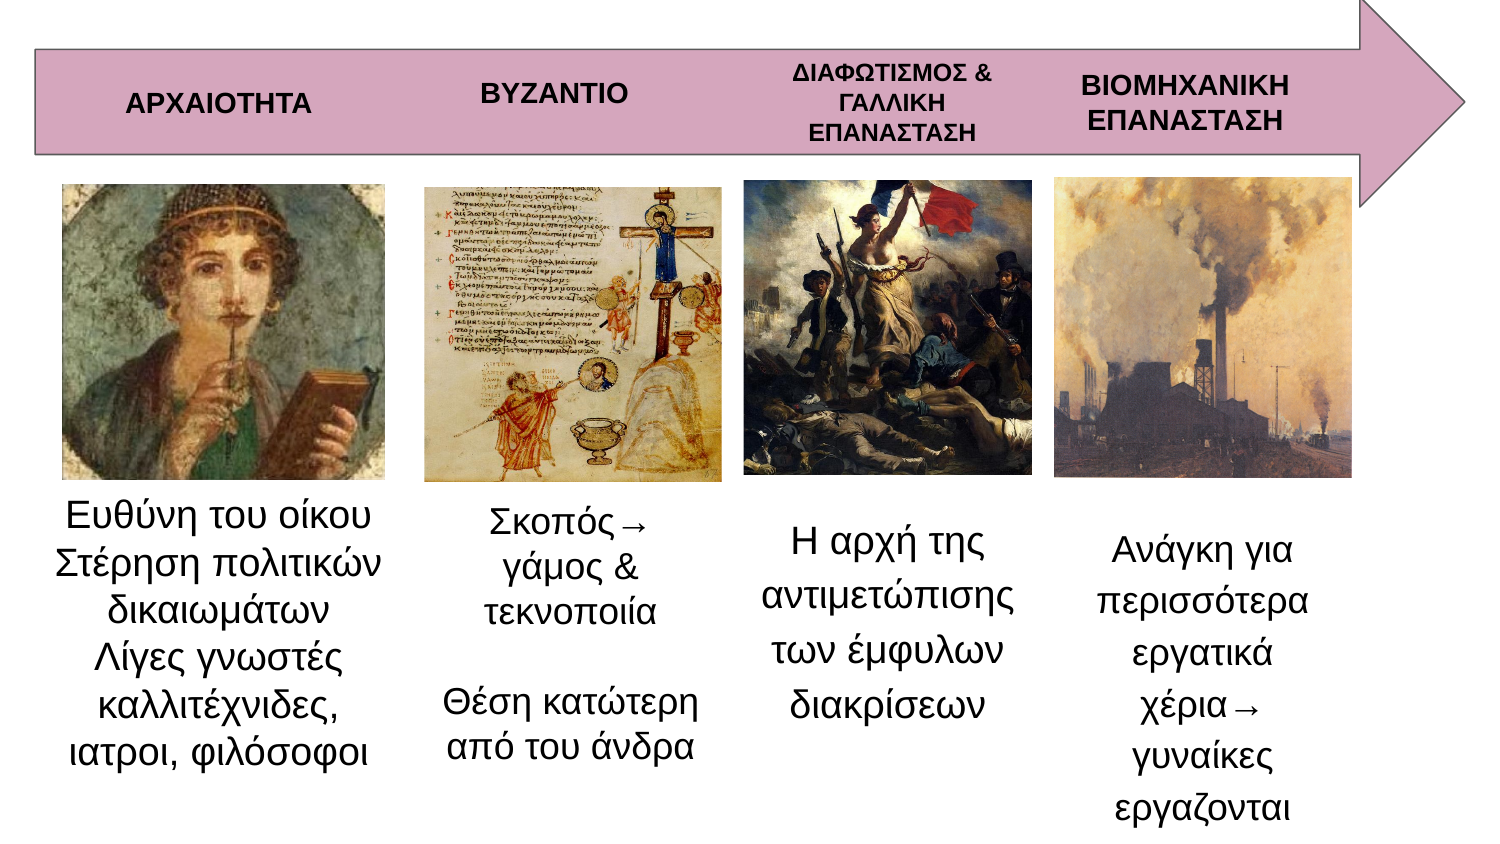

ΔΙΑΦΩΤΙΣΜΟΣ & ΓΑΛΛΙΚΗ ΕΠΑΝΑΣΤΑΣΗ
ΒΙΟΜΗΧΑΝΙΚΗ ΕΠΑΝΑΣΤΑΣΗ
ΒΥΖΑΝΤΙΟ
ΑΡΧΑΙΟΤΗΤΑ
Ευθύνη του οίκου
Στέρηση πολιτικών δικαιωμάτων
Λίγες γνωστές καλλιτέχνιδες, ιατροι, φιλόσοφοι
Σκοπός→ γάμος & τεκνοποιία
Θέση κατώτερη από του άνδρα
Η αρχή της αντιμετώπισης των έμφυλων διακρίσεων
Ανάγκη για περισσότερα εργατικά χέρια→ γυναίκες εργαζονται